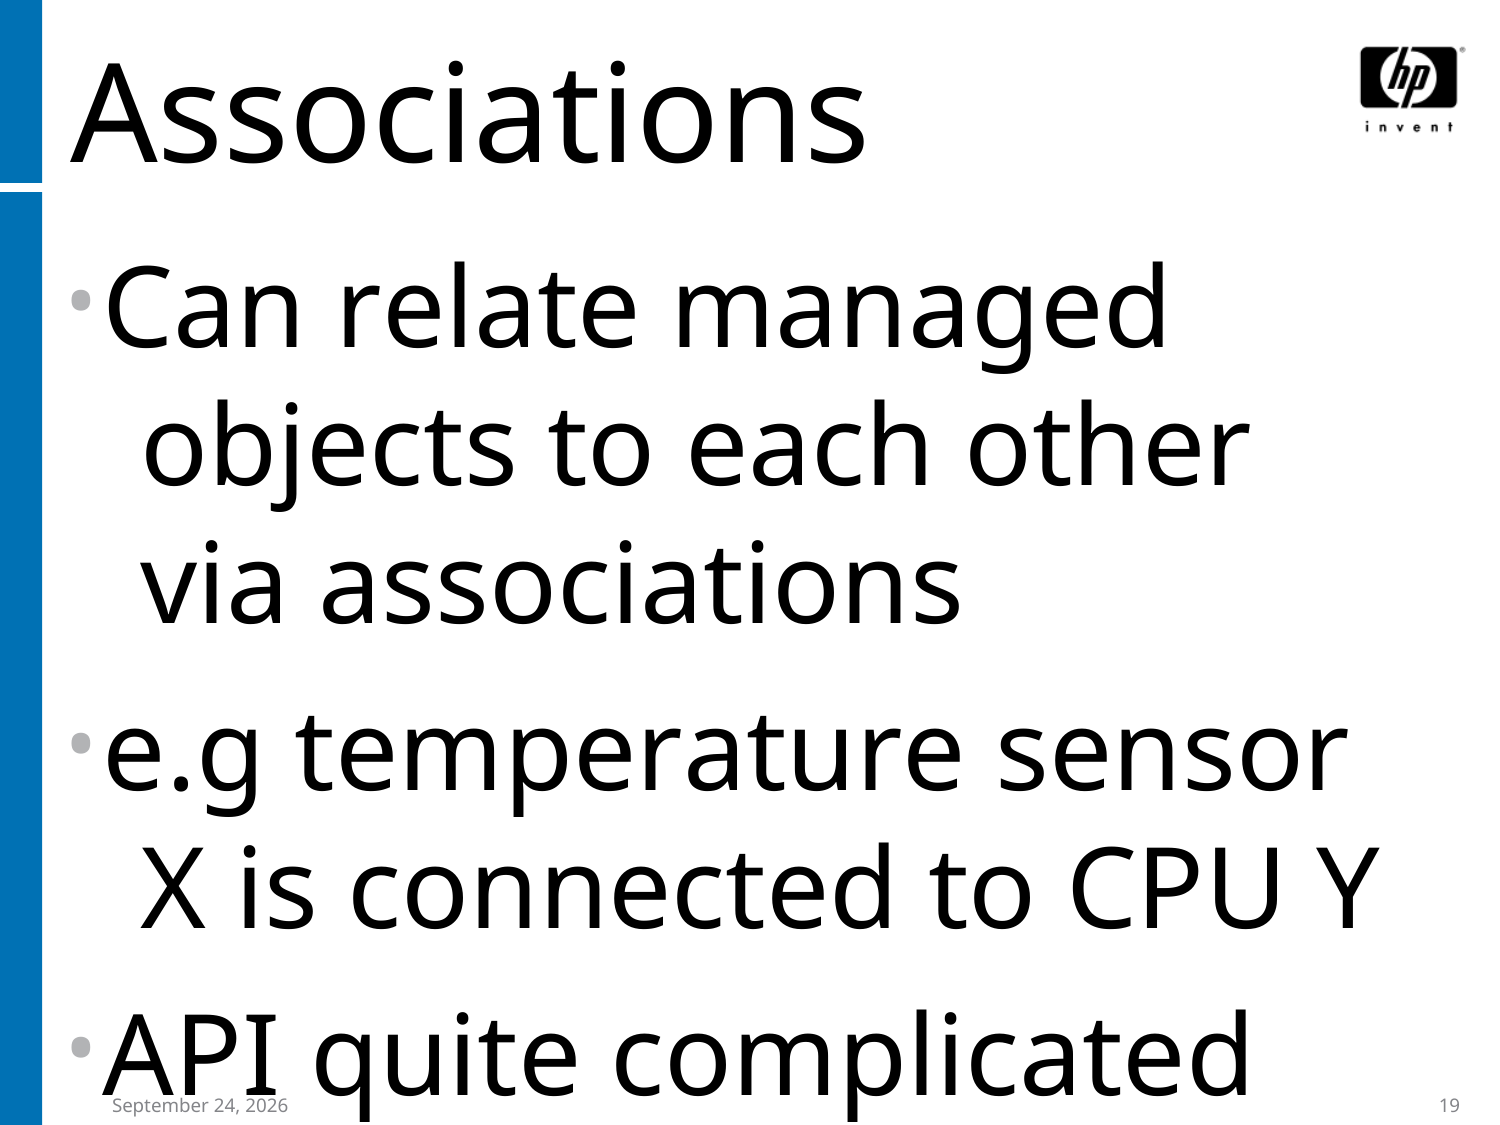

# Associations
Can relate managed objects to each other via associations
e.g temperature sensor X is connected to CPU Y
API quite complicated
19